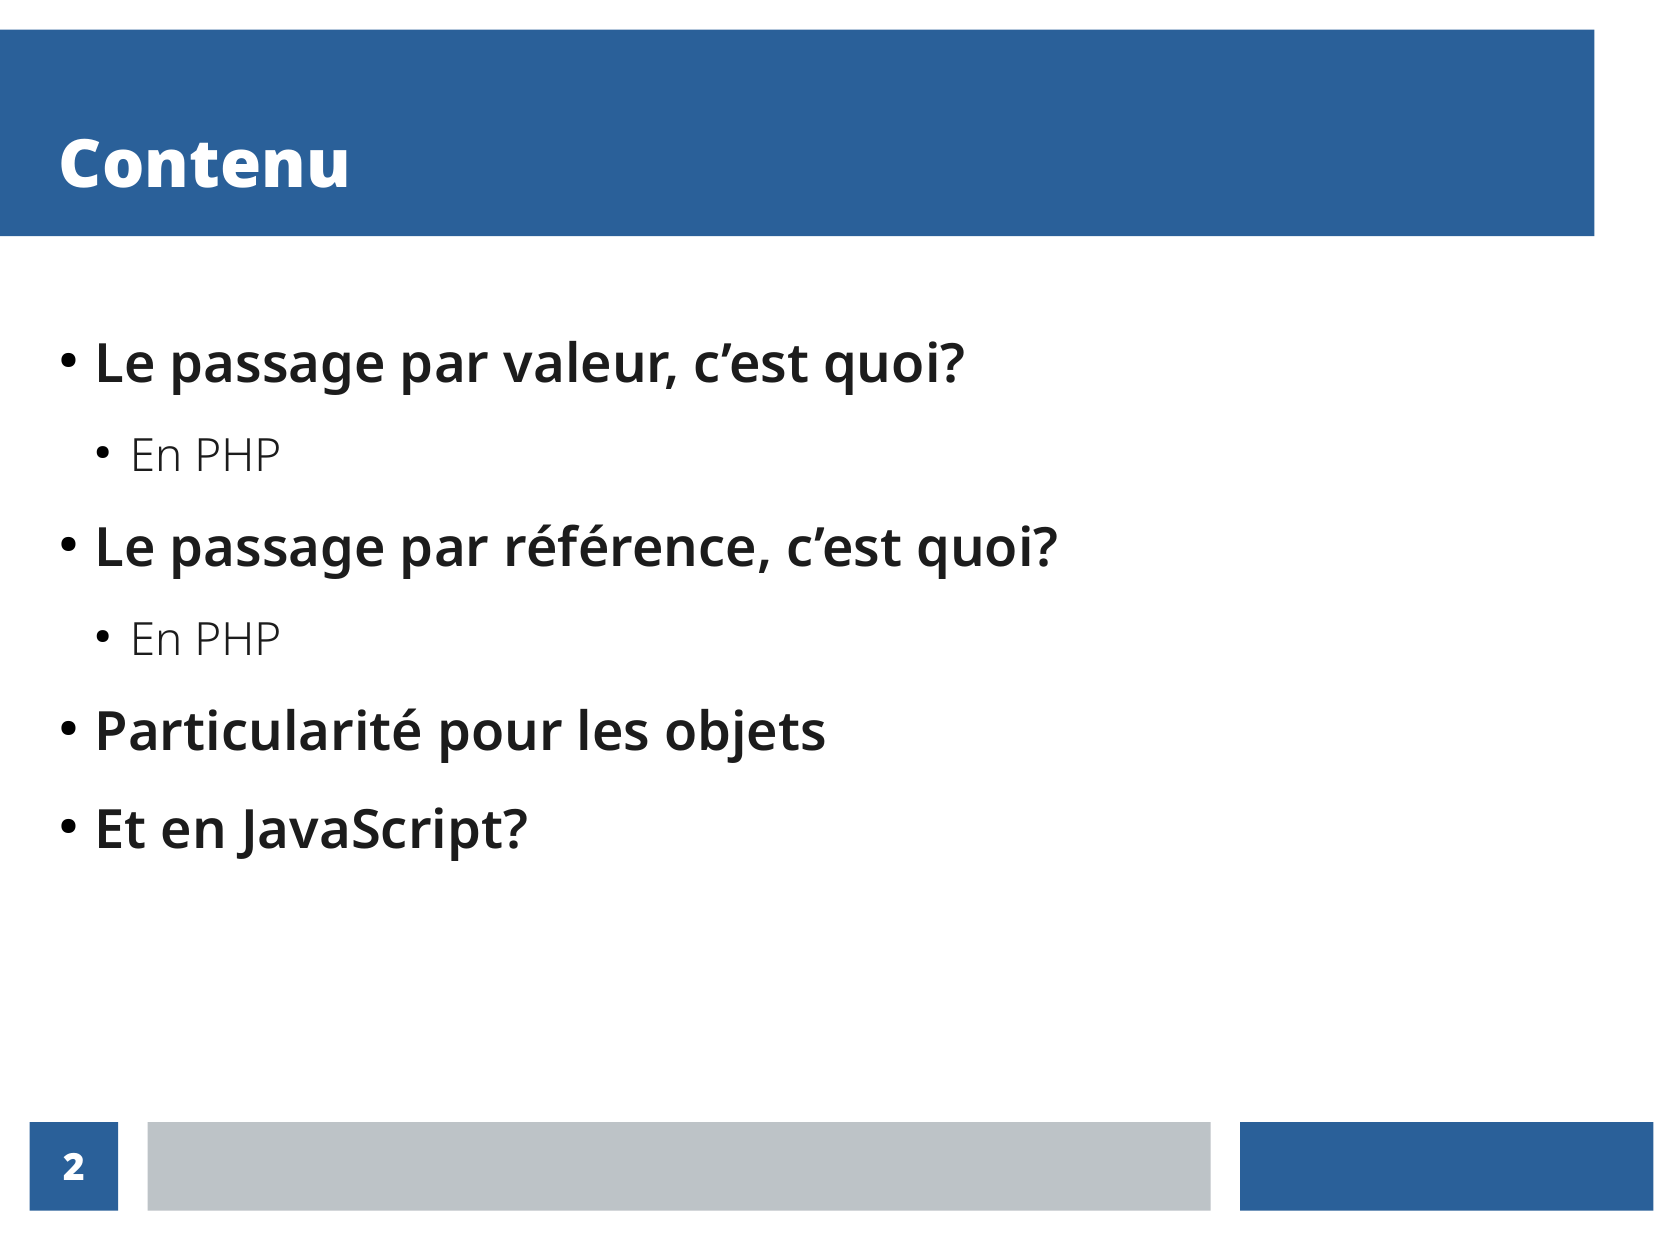

# Contenu
Le passage par valeur, c’est quoi?
En PHP
Le passage par référence, c’est quoi?
En PHP
Particularité pour les objets
Et en JavaScript?
2